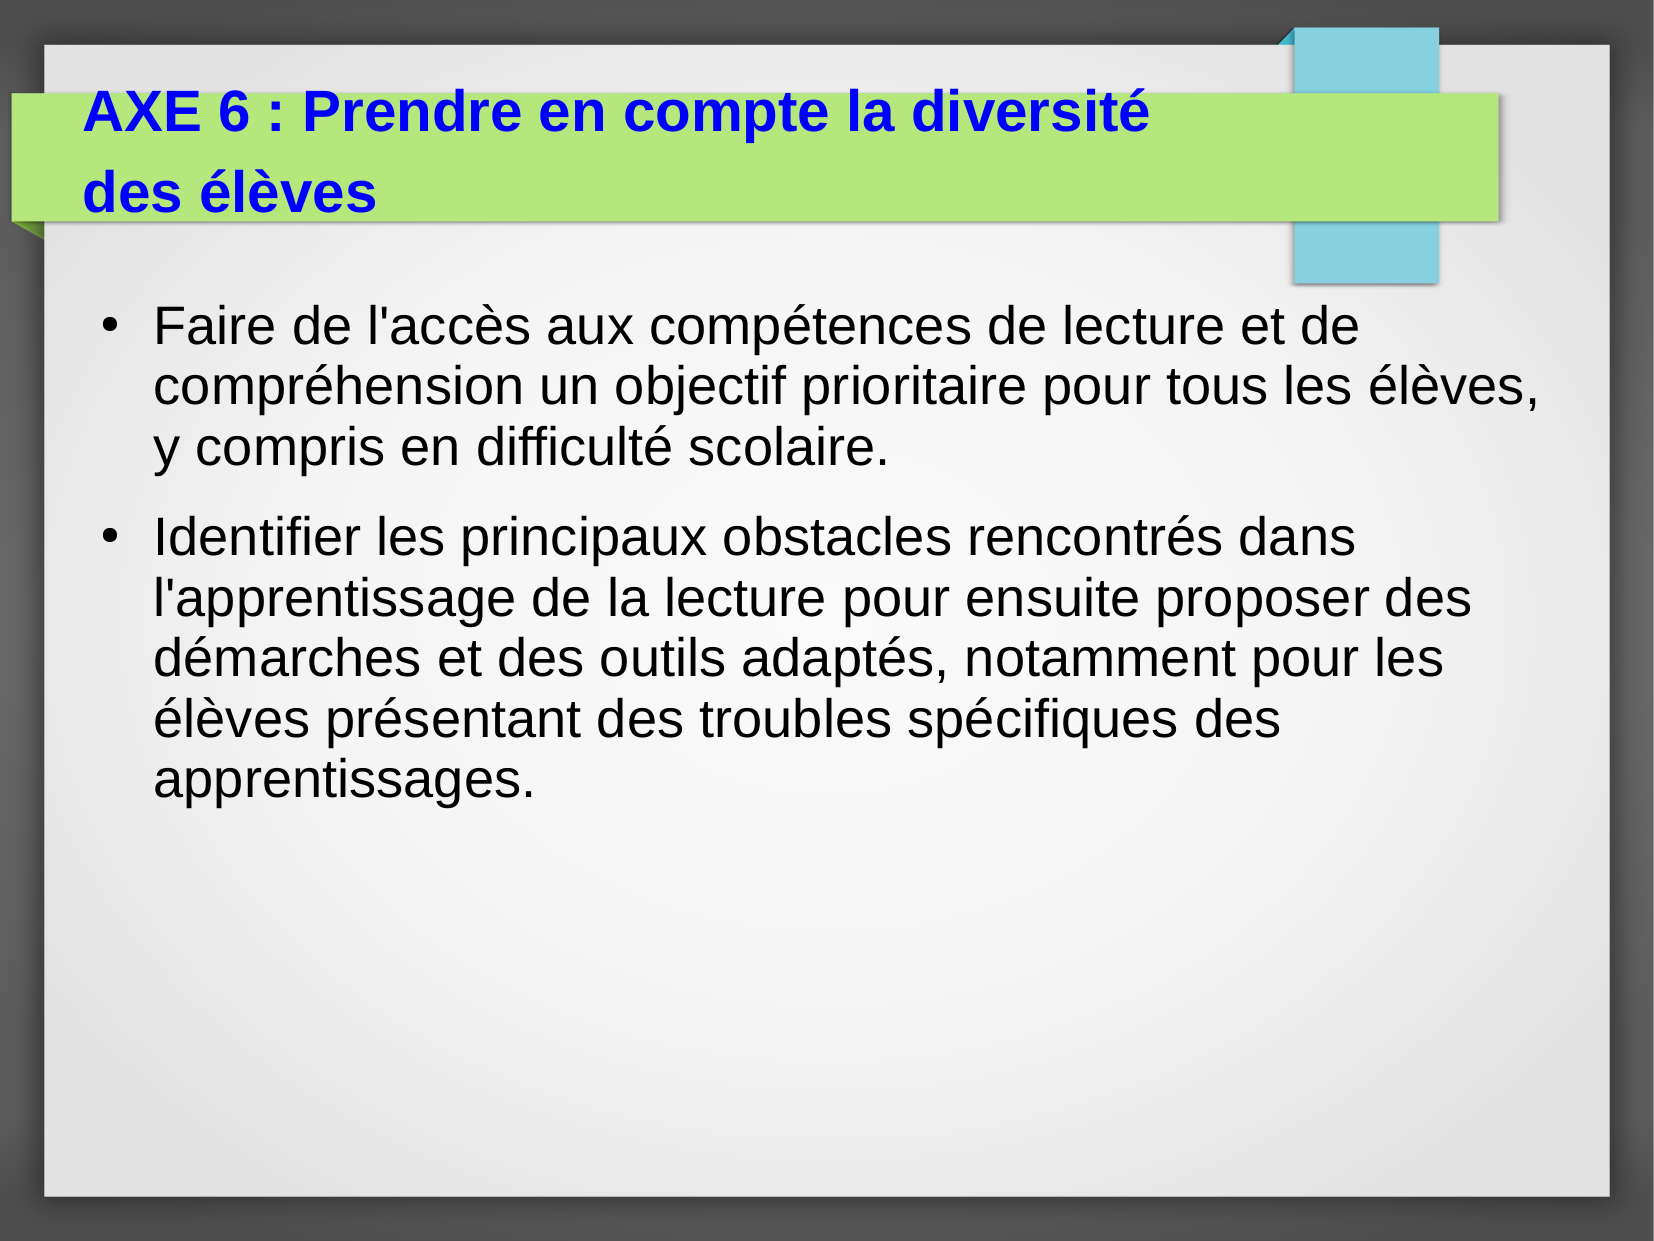

# AXE 6 : Prendre en compte la diversité des élèves
Faire de l'accès aux compétences de lecture et de compréhension un objectif prioritaire pour tous les élèves, y compris en difficulté scolaire.
Identifier les principaux obstacles rencontrés dans l'apprentissage de la lecture pour ensuite proposer des démarches et des outils adaptés, notamment pour les élèves présentant des troubles spécifiques des apprentissages.